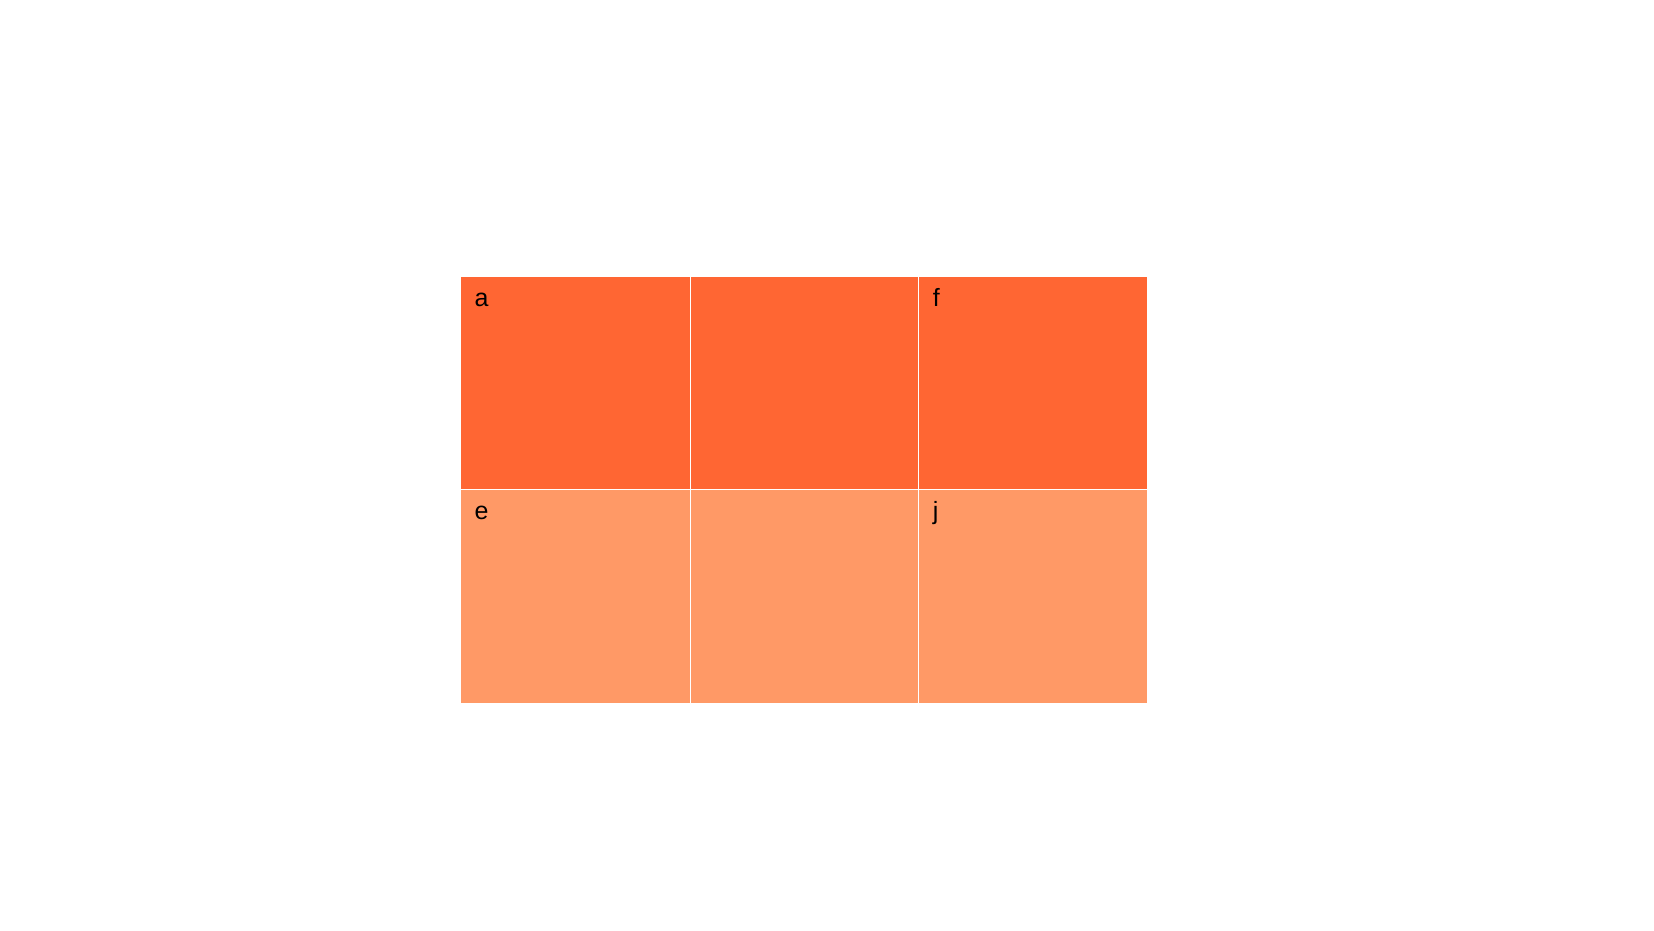

| a | | f |
| --- | --- | --- |
| e | | j |